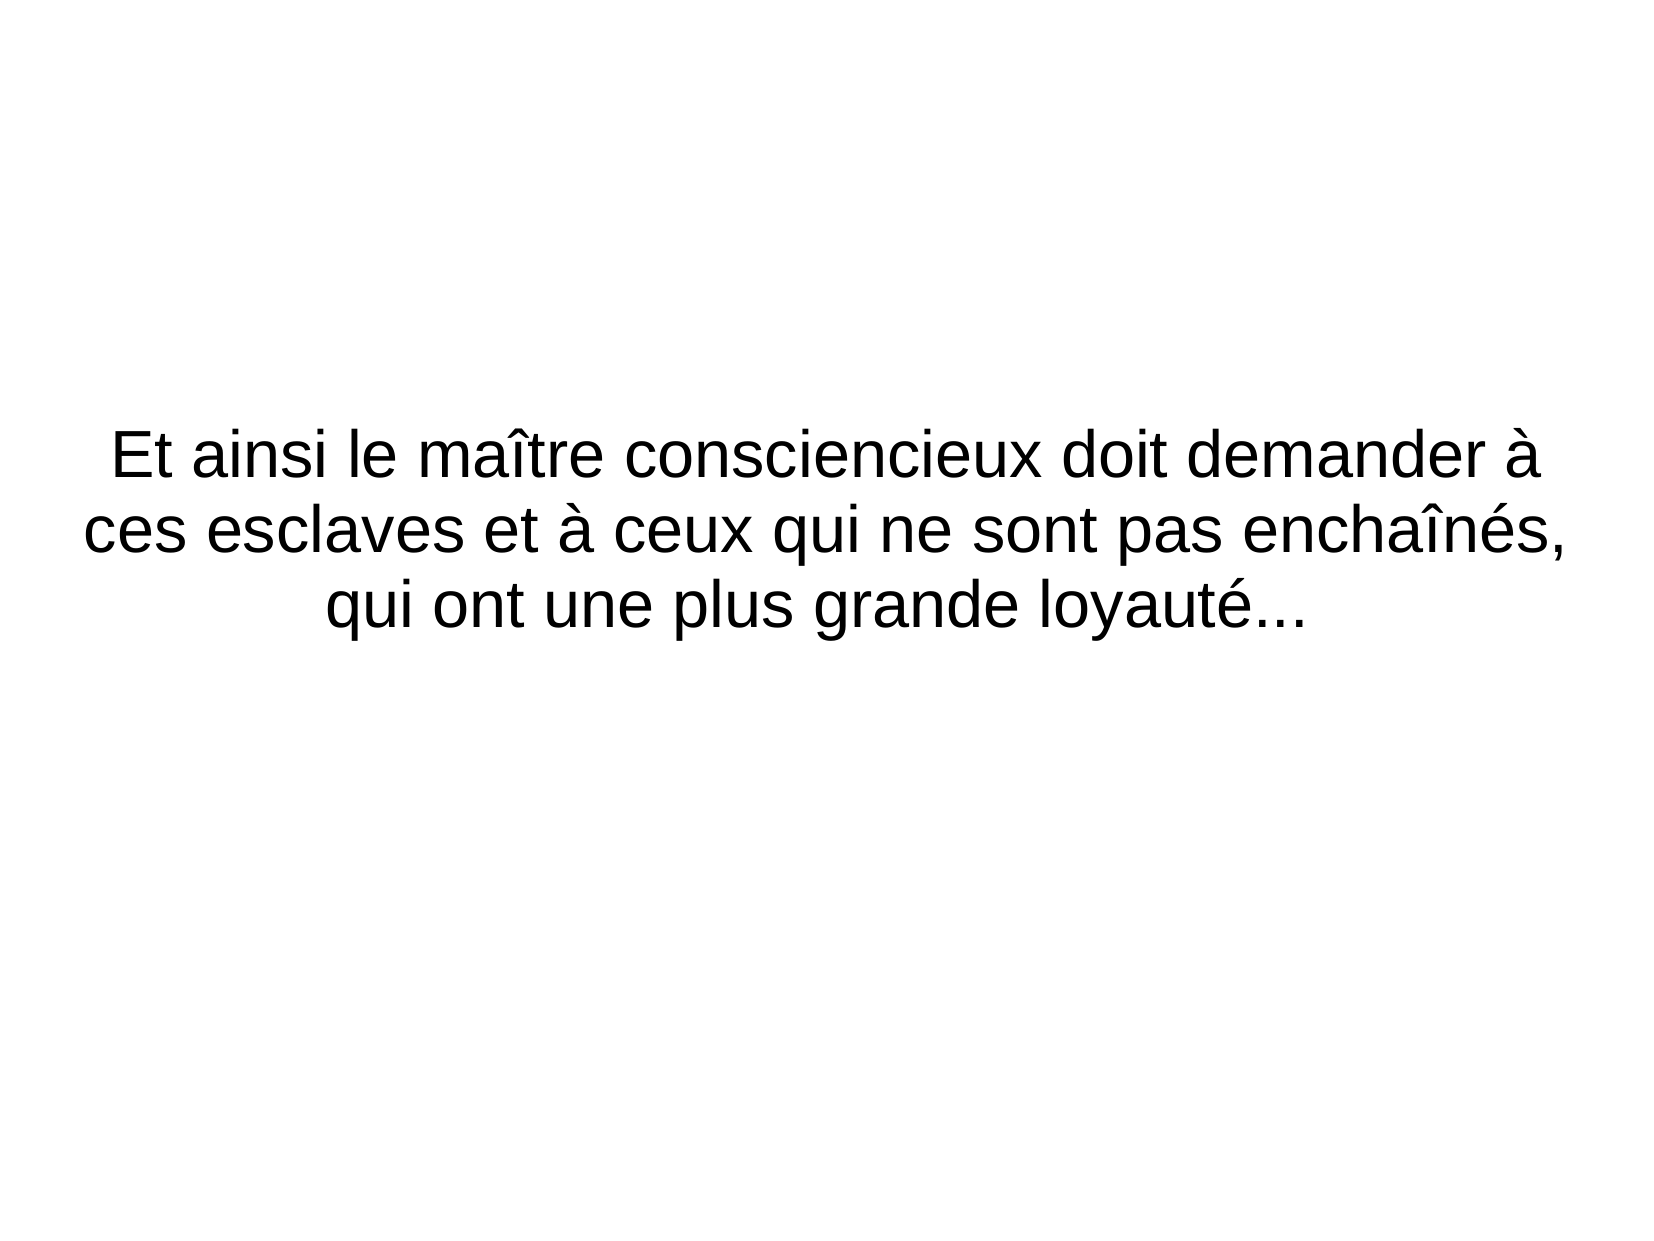

# Et ainsi le maître consciencieux doit demander à ces esclaves et à ceux qui ne sont pas enchaînés, qui ont une plus grande loyauté...